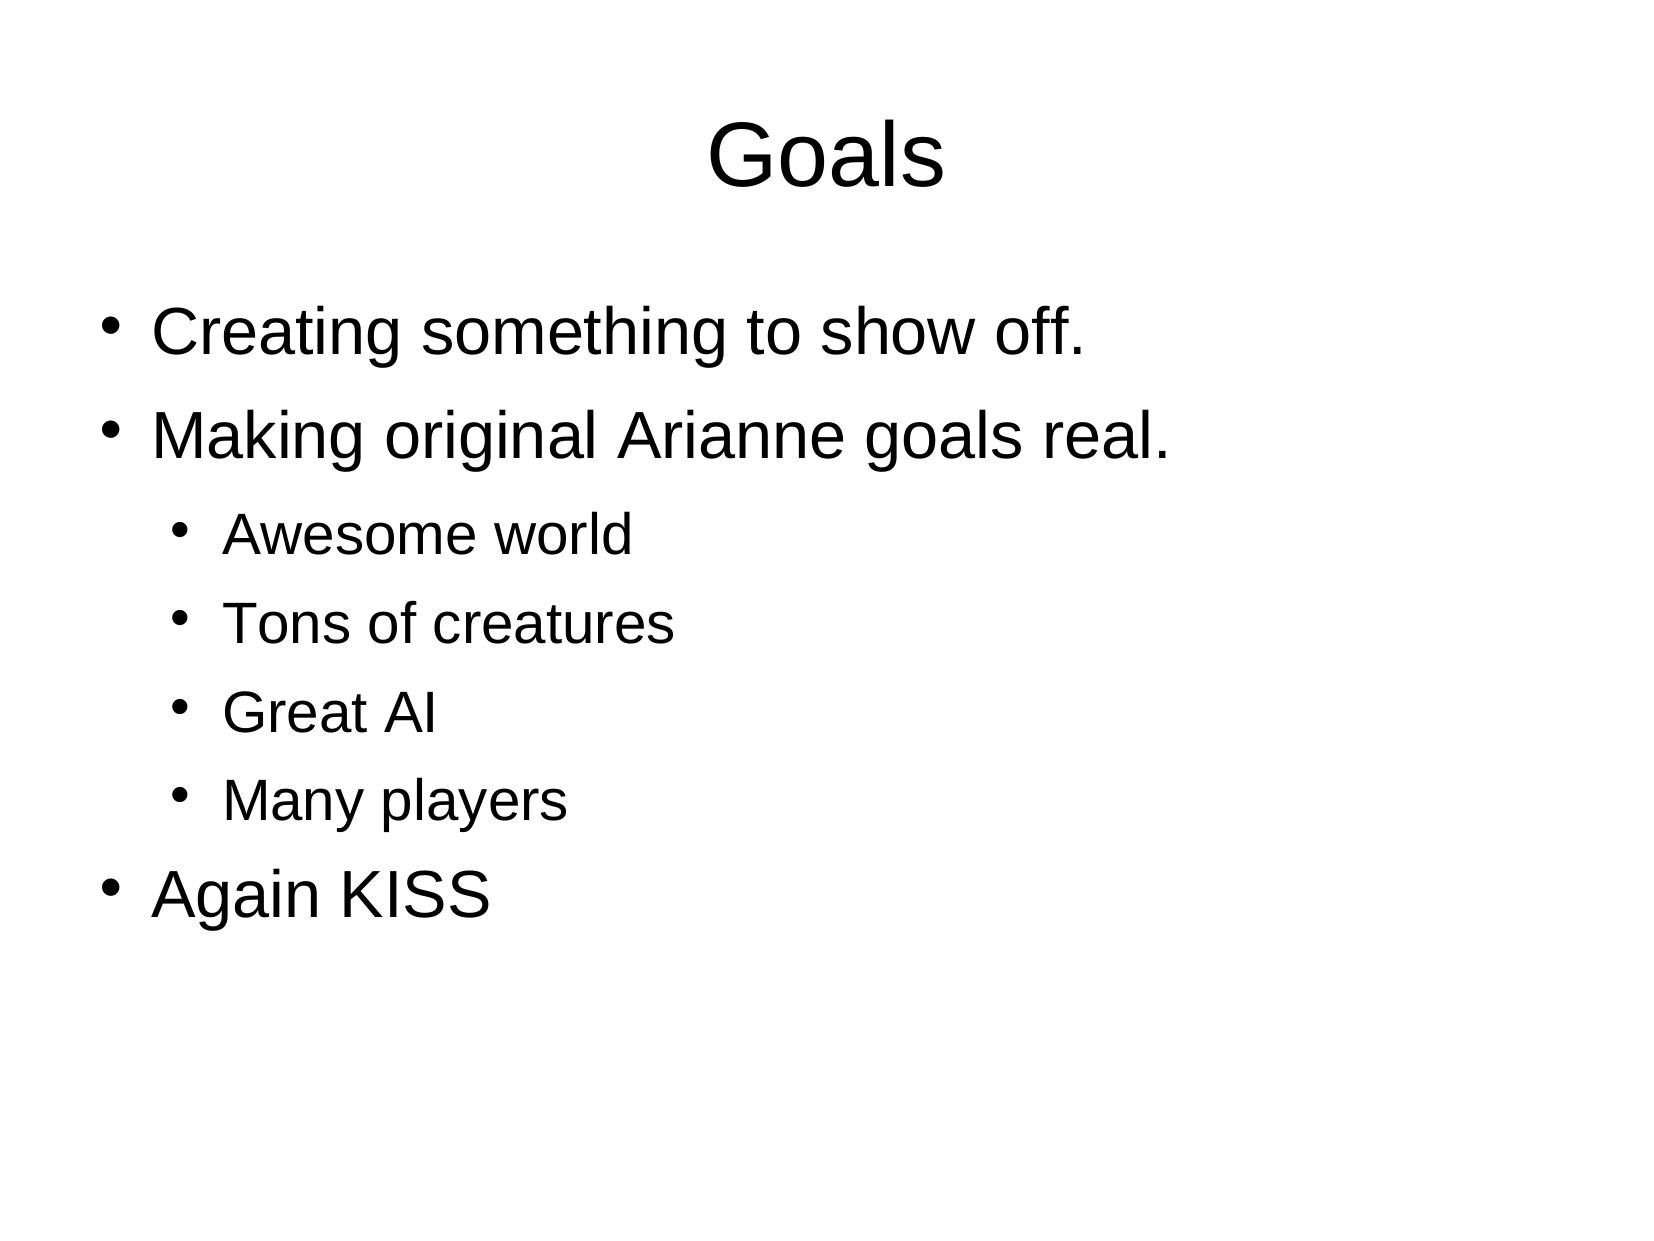

# Goals
Creating something to show off.
Making original Arianne goals real.
Awesome world
Tons of creatures
Great AI
Many players
Again KISS